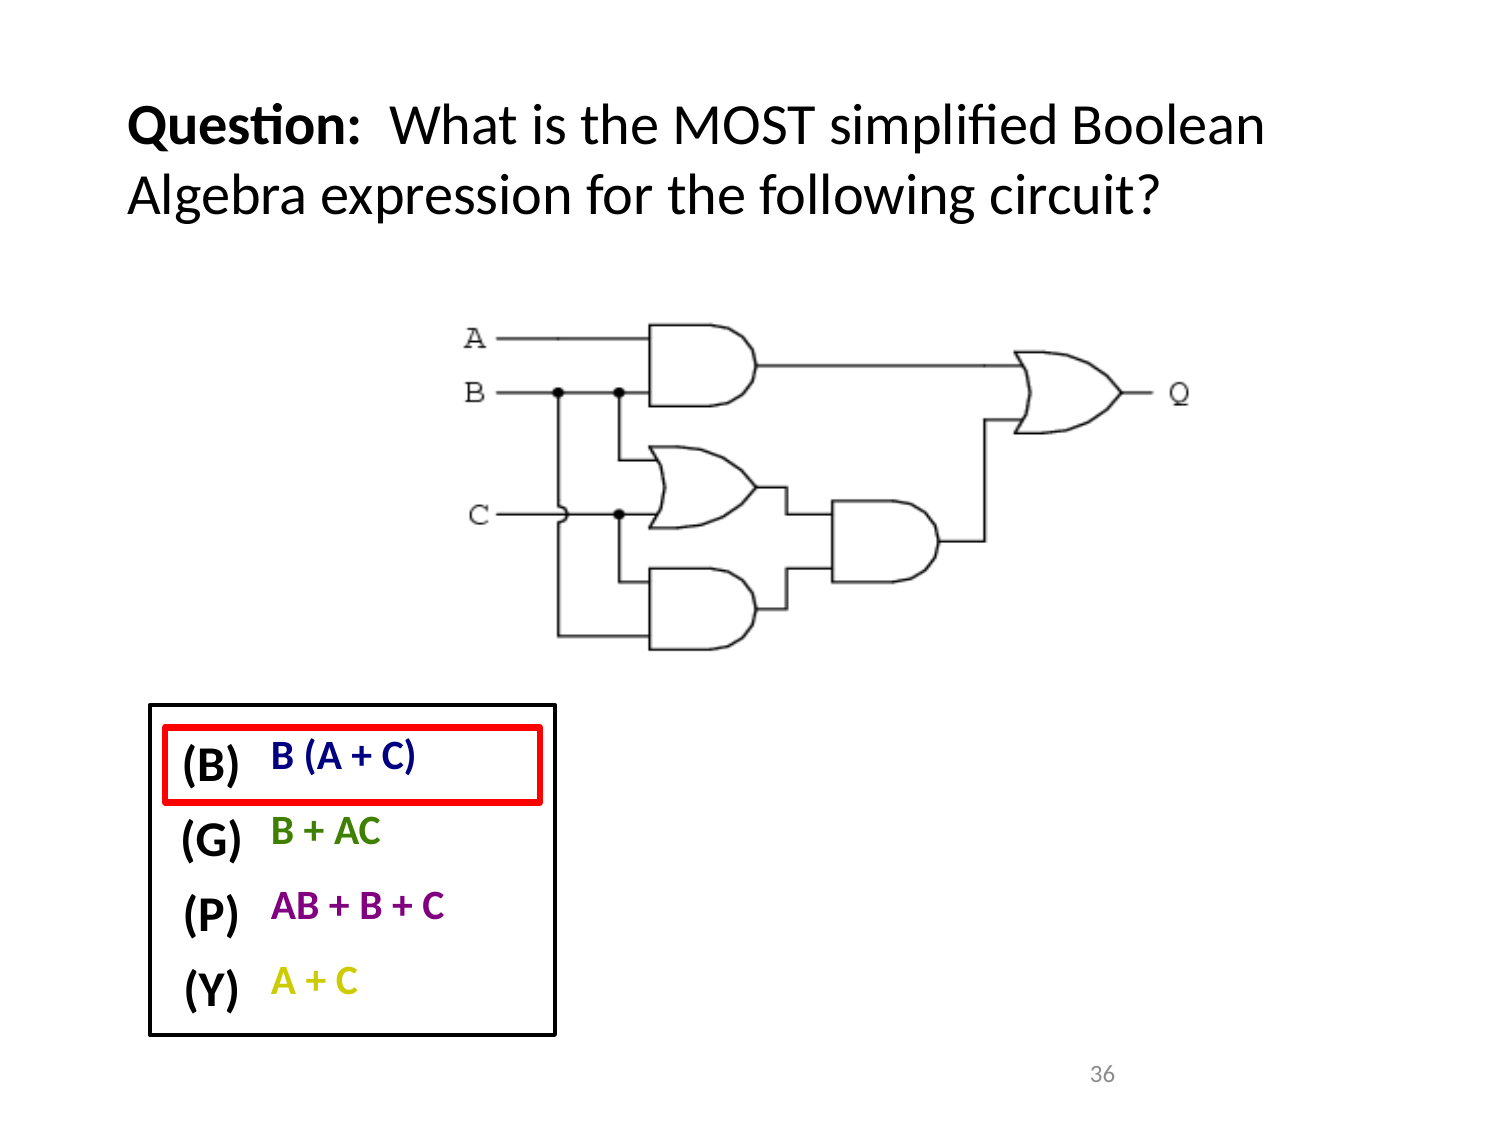

Question: What is the MOST simplified Boolean Algebra expression for the following circuit?
B (A + C)
(B)
B + AC
(G)
AB + B + C
(P)
A + C
(Y)